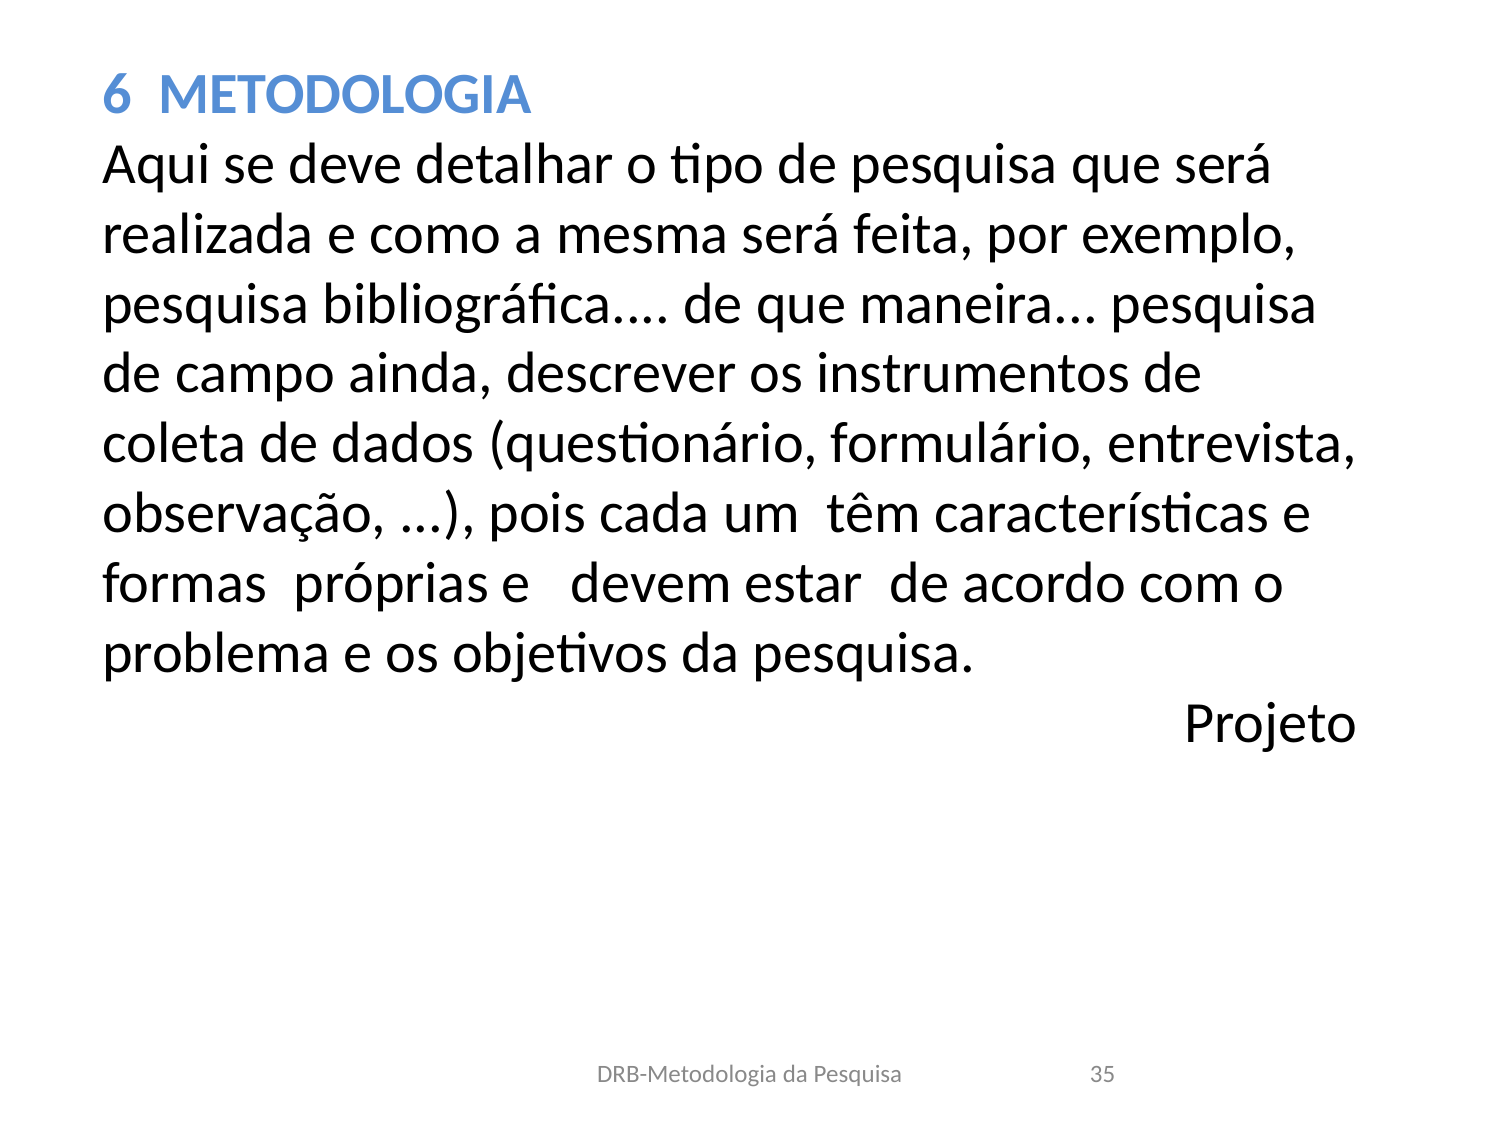

6 METODOLOGIA
Aqui se deve detalhar o tipo de pesquisa que será realizada e como a mesma será feita, por exemplo, pesquisa bibliográfica.... de que maneira... pesquisa de campo ainda, descrever os instrumentos de coleta de dados (questionário, formulário, entrevista, observação, ...), pois cada um têm características e formas  próprias e   devem estar  de acordo com o problema e os objetivos da pesquisa.
Projeto
DRB-Metodologia da Pesquisa